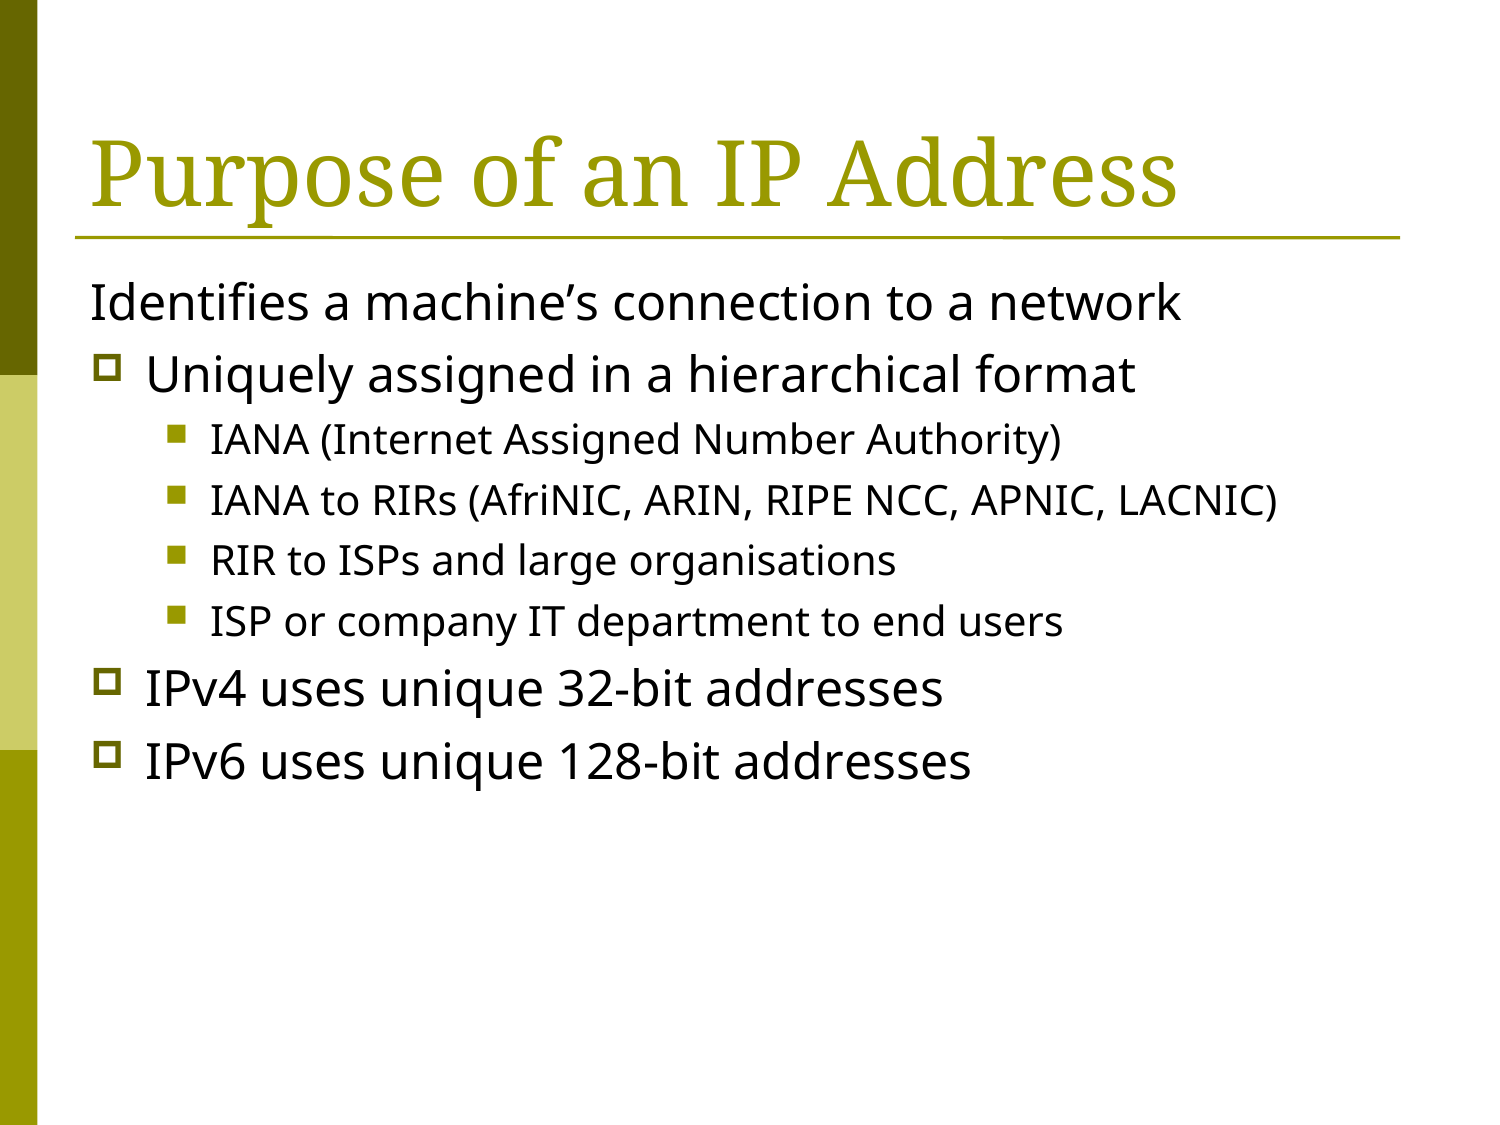

# Purpose of an IP Address
Identifies a machine’s connection to a network
Uniquely assigned in a hierarchical format
IANA (Internet Assigned Number Authority)
IANA to RIRs (AfriNIC, ARIN, RIPE NCC, APNIC, LACNIC)‏
RIR to ISPs and large organisations
ISP or company IT department to end users
IPv4 uses unique 32-bit addresses
IPv6 uses unique 128-bit addresses